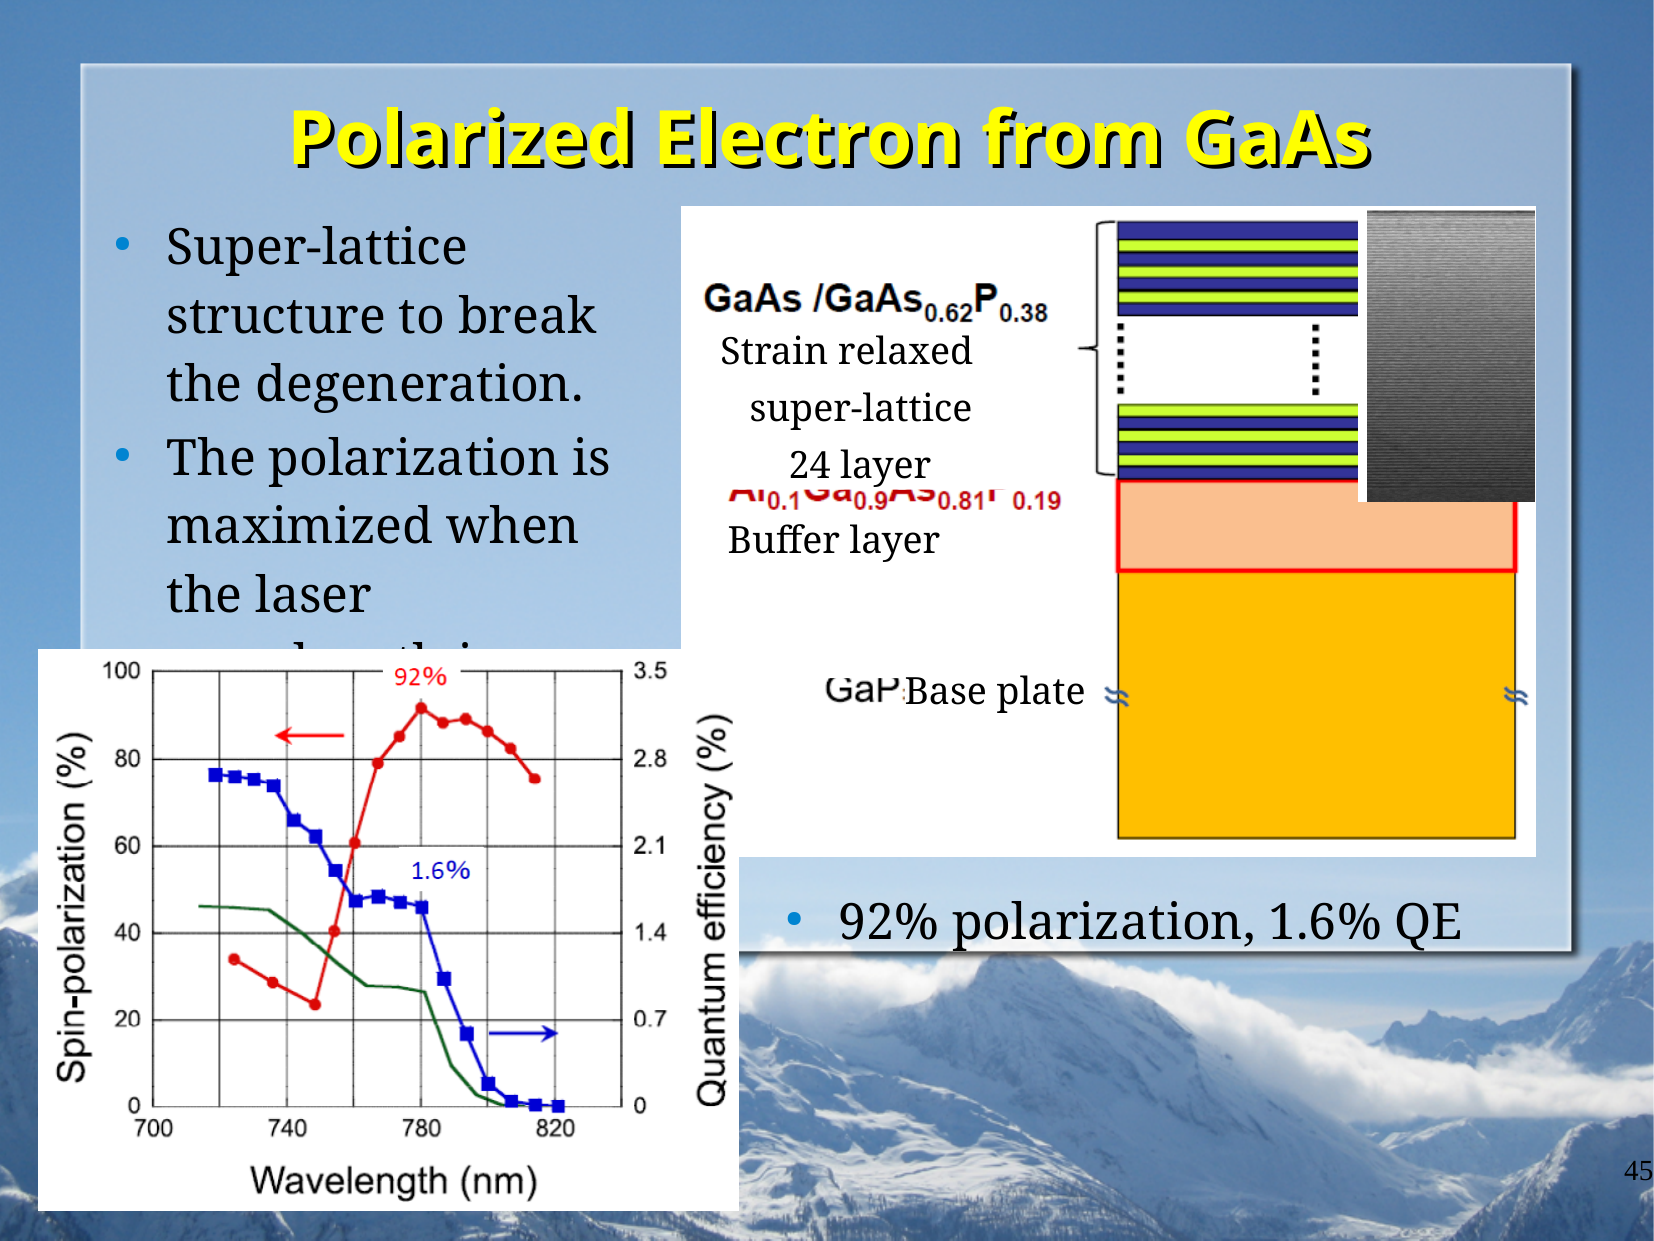

# Polarized Electron from GaAs
Super-lattice structure to break the degeneration.
The polarization is maximized when the laser wavelength is matched to the band gap.
Strain relaxed
 super-lattice
 24 layer
Buffer layer
Base plate
92% polarization, 1.6% QE
45